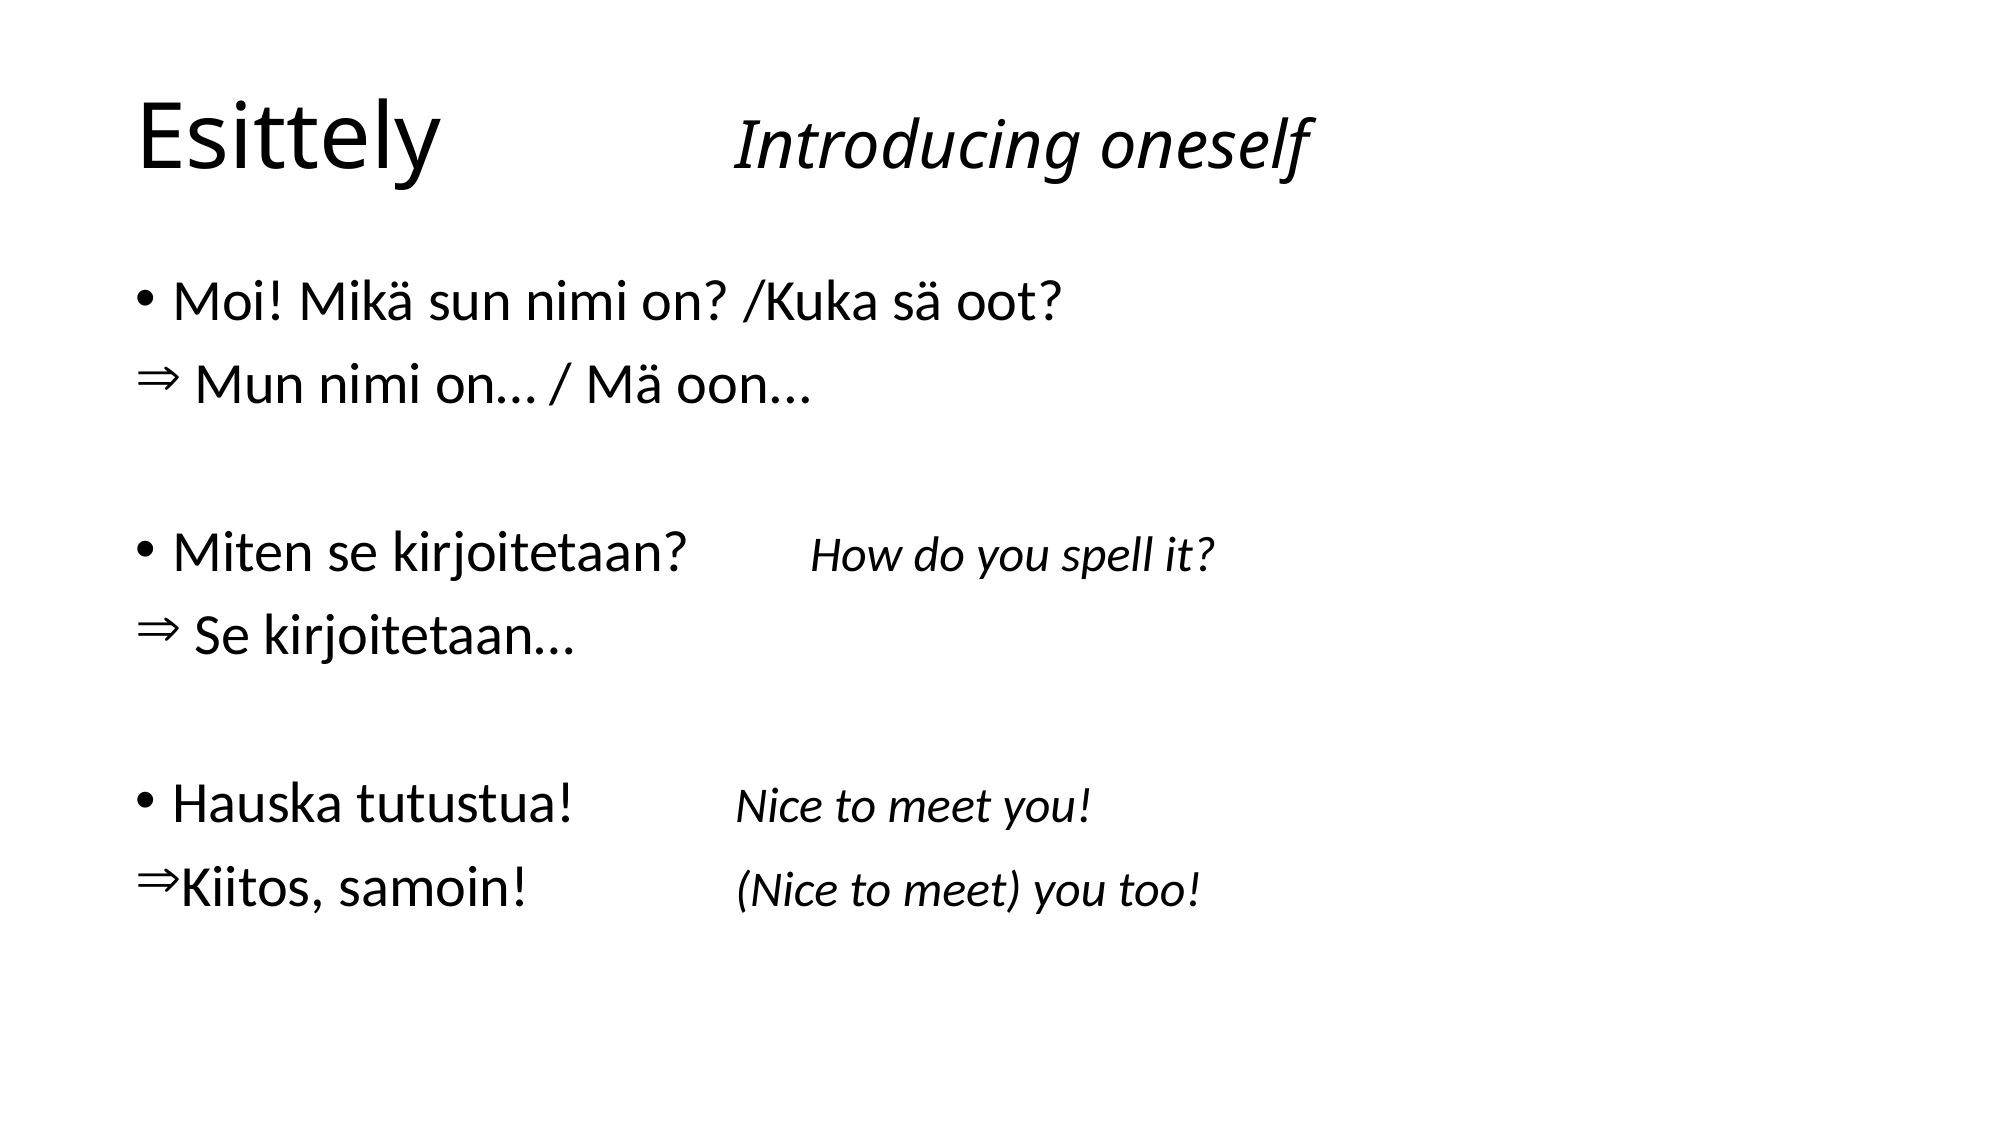

# Esittely 				Introducing oneself
Moi! Mikä sun nimi on? /Kuka sä oot?
 Mun nimi on… / Mä oon...
Miten se kirjoitetaan?		How do you spell it?
 Se kirjoitetaan…
Hauska tutustua!			Nice to meet you!
Kiitos, samoin!			(Nice to meet) you too!